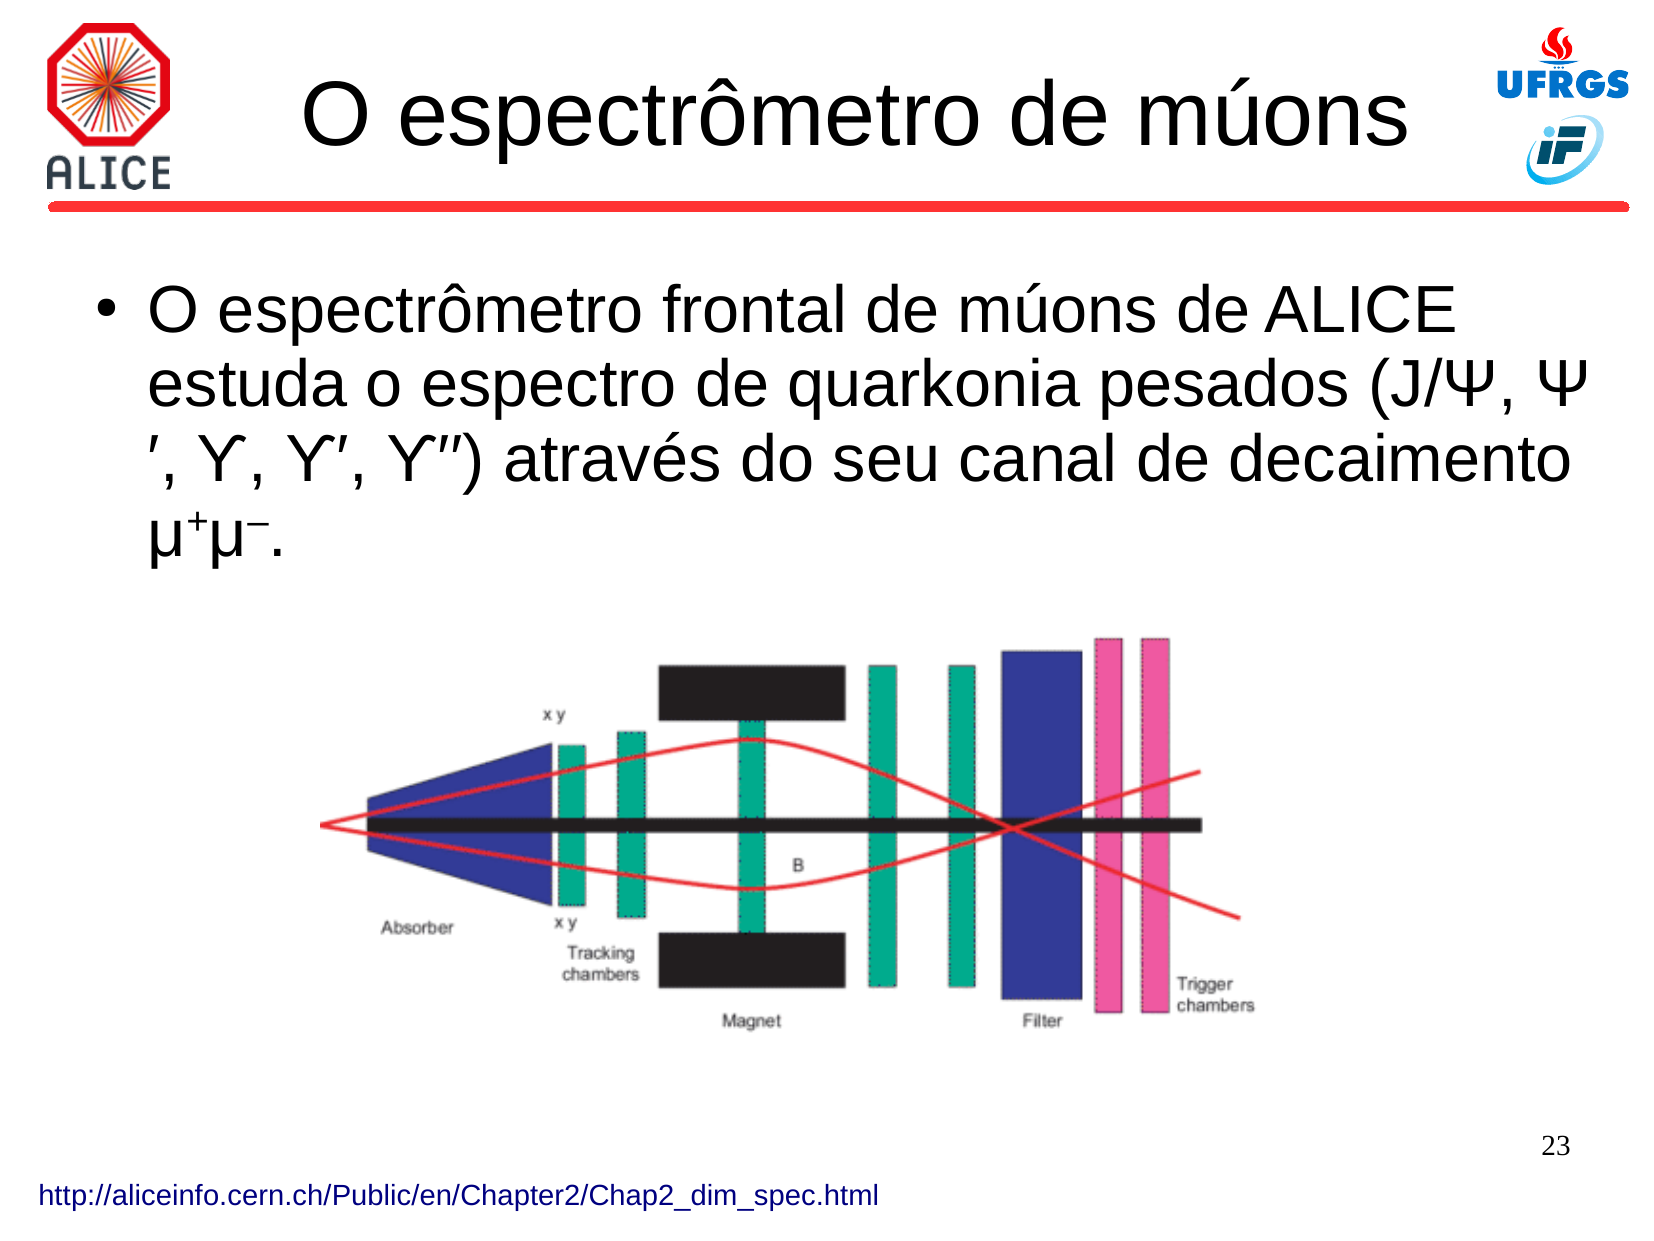

O espectrômetro de múons
# O espectrômetro frontal de múons de ALICE estuda o espectro de quarkonia pesados (J/Ψ, Ψ′, ϒ, ϒ′, ϒ′′) através do seu canal de decaimento μ+μ–.
23
http://aliceinfo.cern.ch/Public/en/Chapter2/Chap2_dim_spec.html